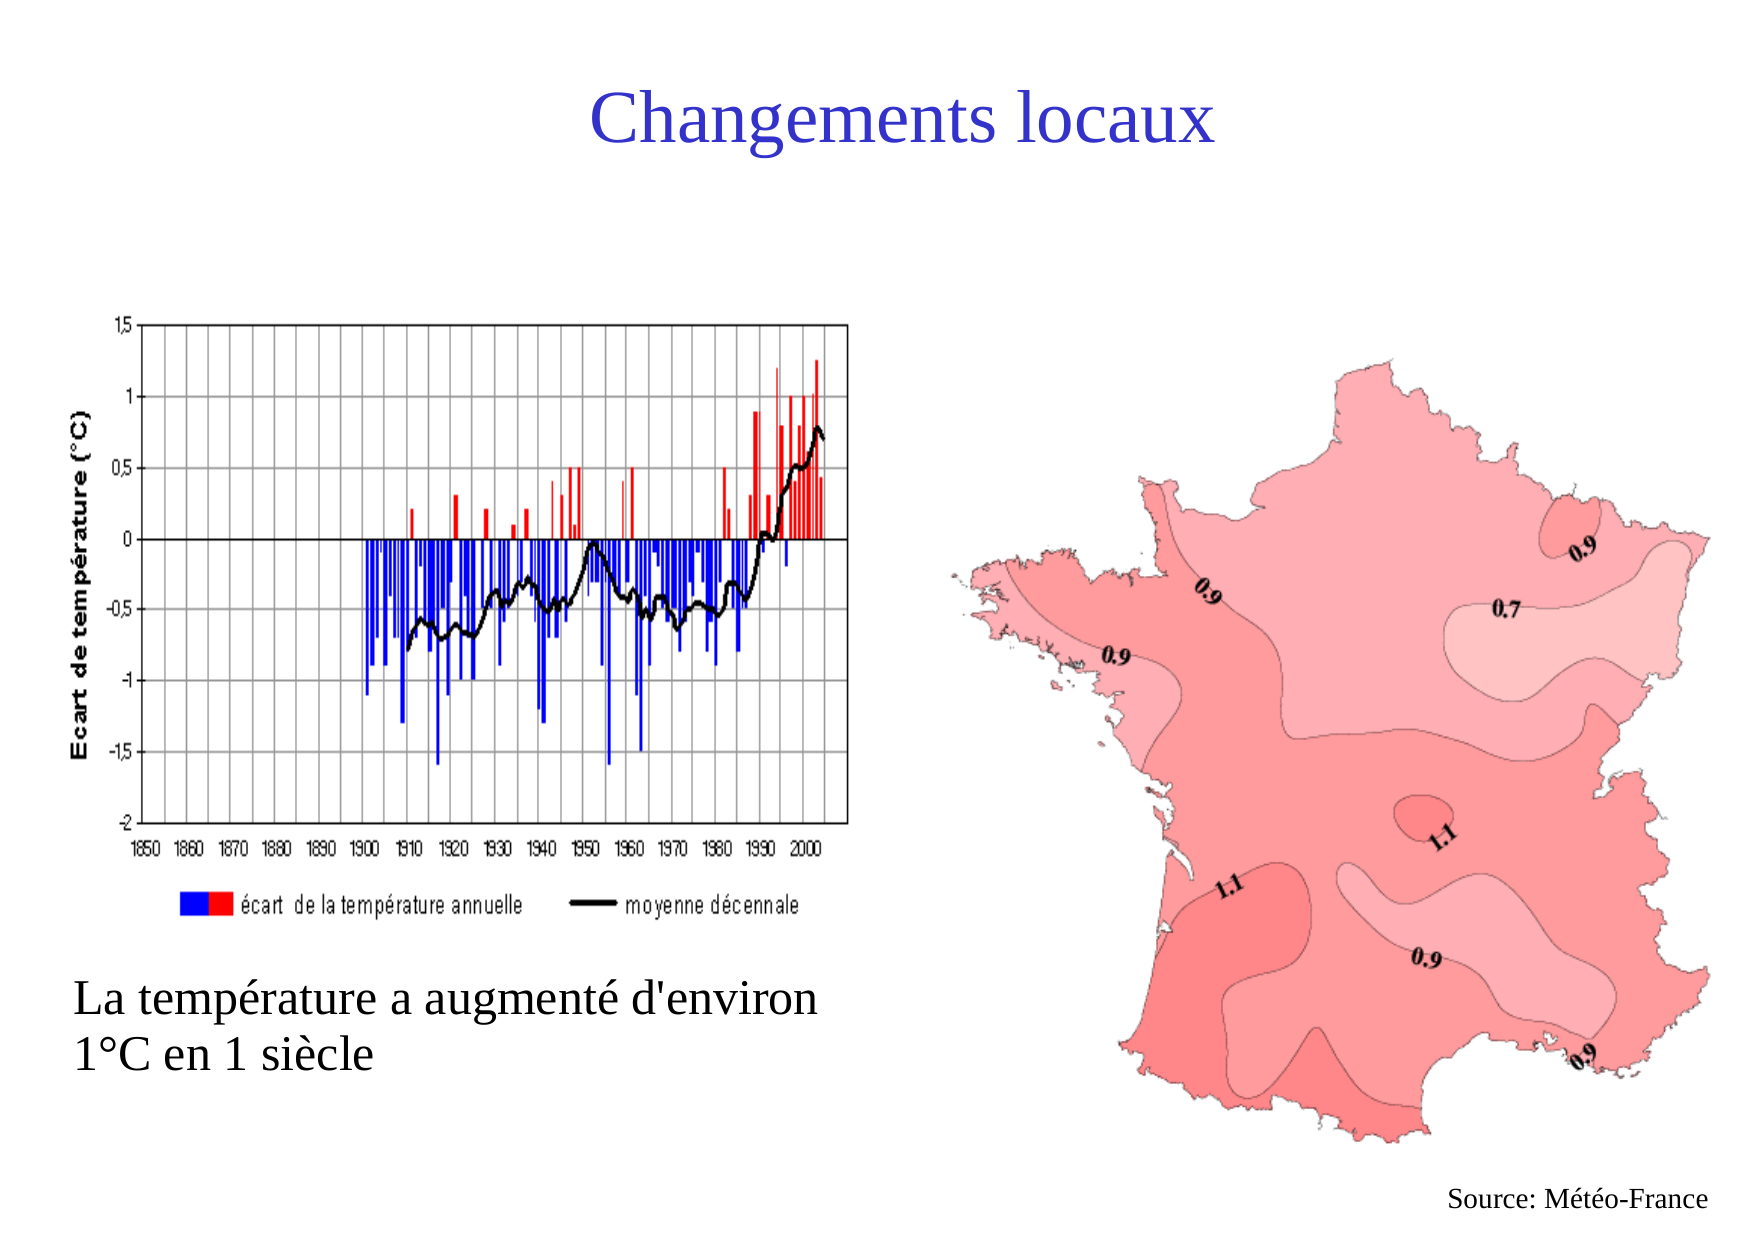

Changements locaux
La température a augmenté d'environ
1°C en 1 siècle
Source: Météo-France